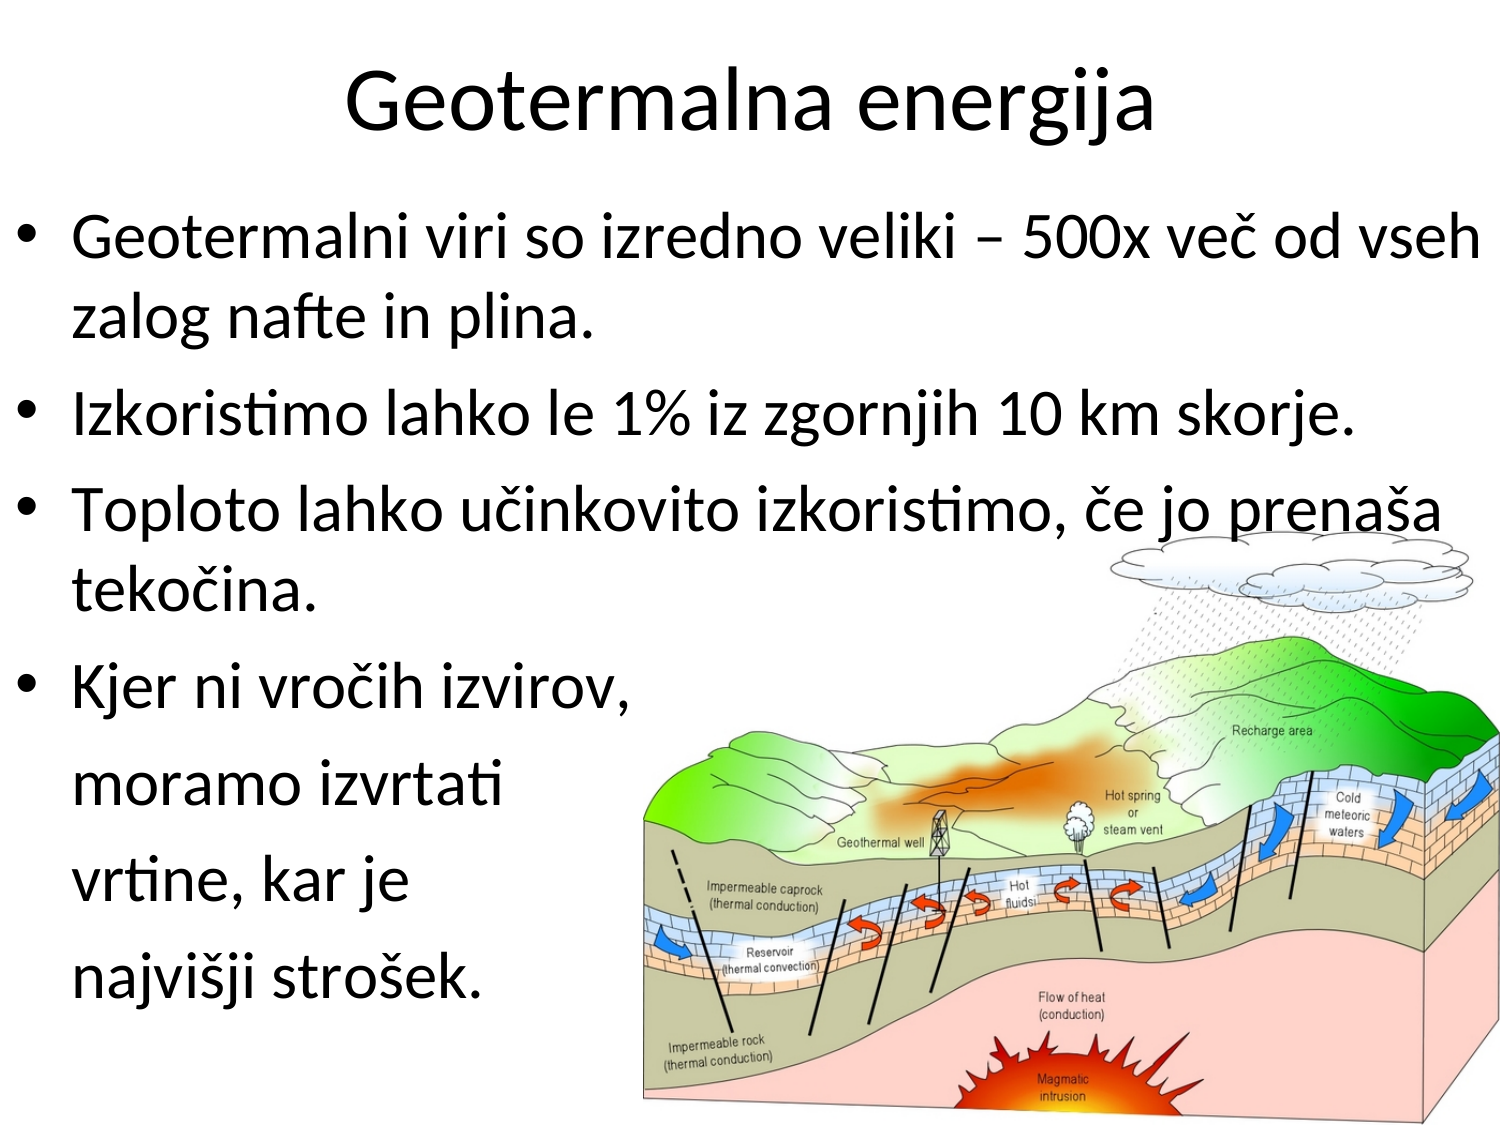

Geotermalna energija
Geotermalni viri so izredno veliki – 500x več od vseh zalog nafte in plina.
Izkoristimo lahko le 1% iz zgornjih 10 km skorje.
Toploto lahko učinkovito izkoristimo, če jo prenaša tekočina.
Kjer ni vročih izvirov,
	moramo izvrtati
	vrtine, kar je
	najvišji strošek.